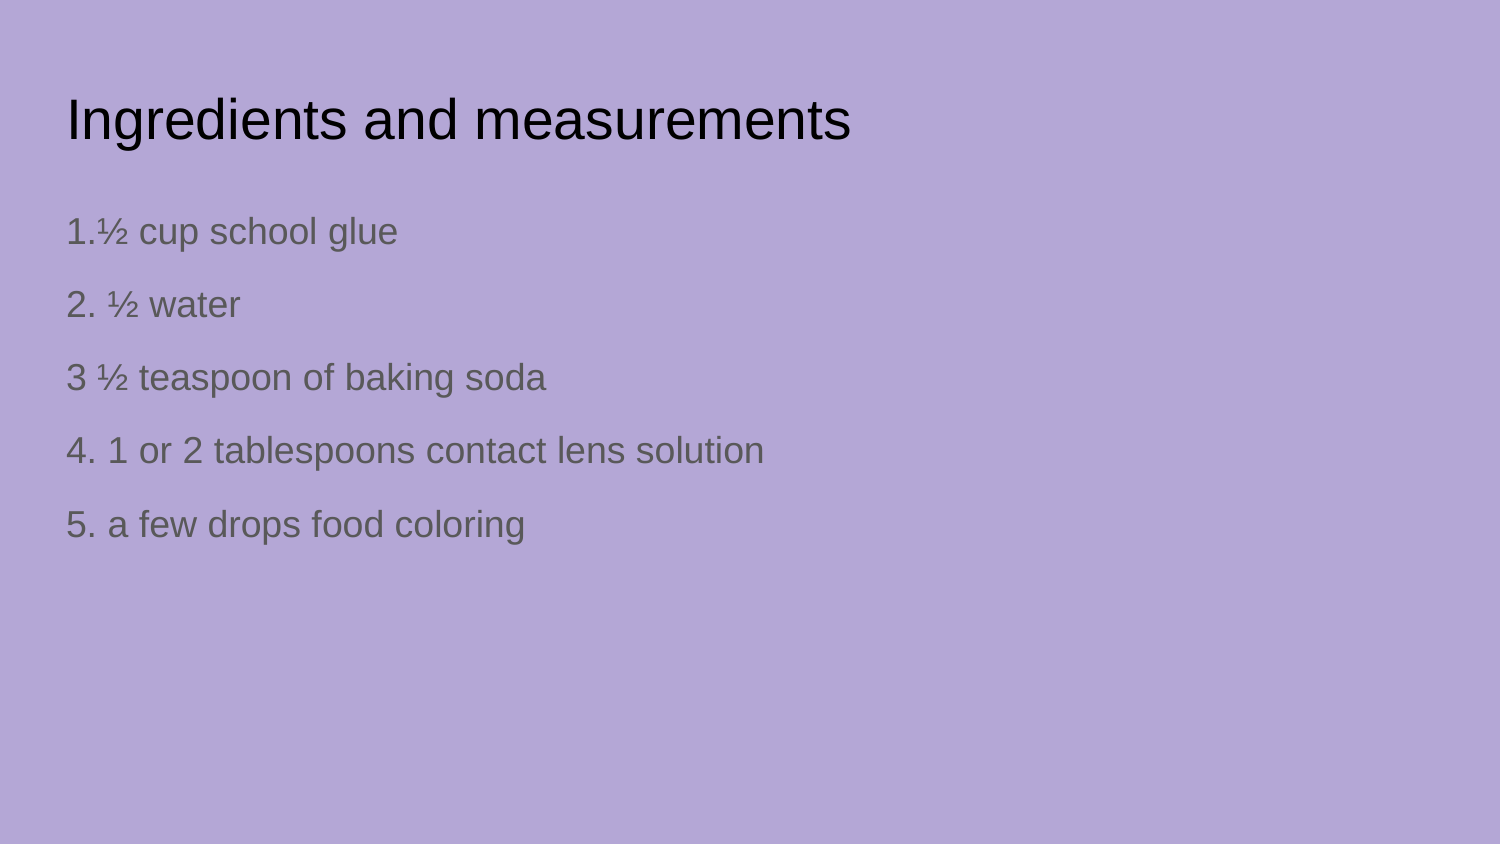

# Ingredients and measurements
1.½ cup school glue
2. ½ water
3 ½ teaspoon of baking soda
4. 1 or 2 tablespoons contact lens solution
5. a few drops food coloring